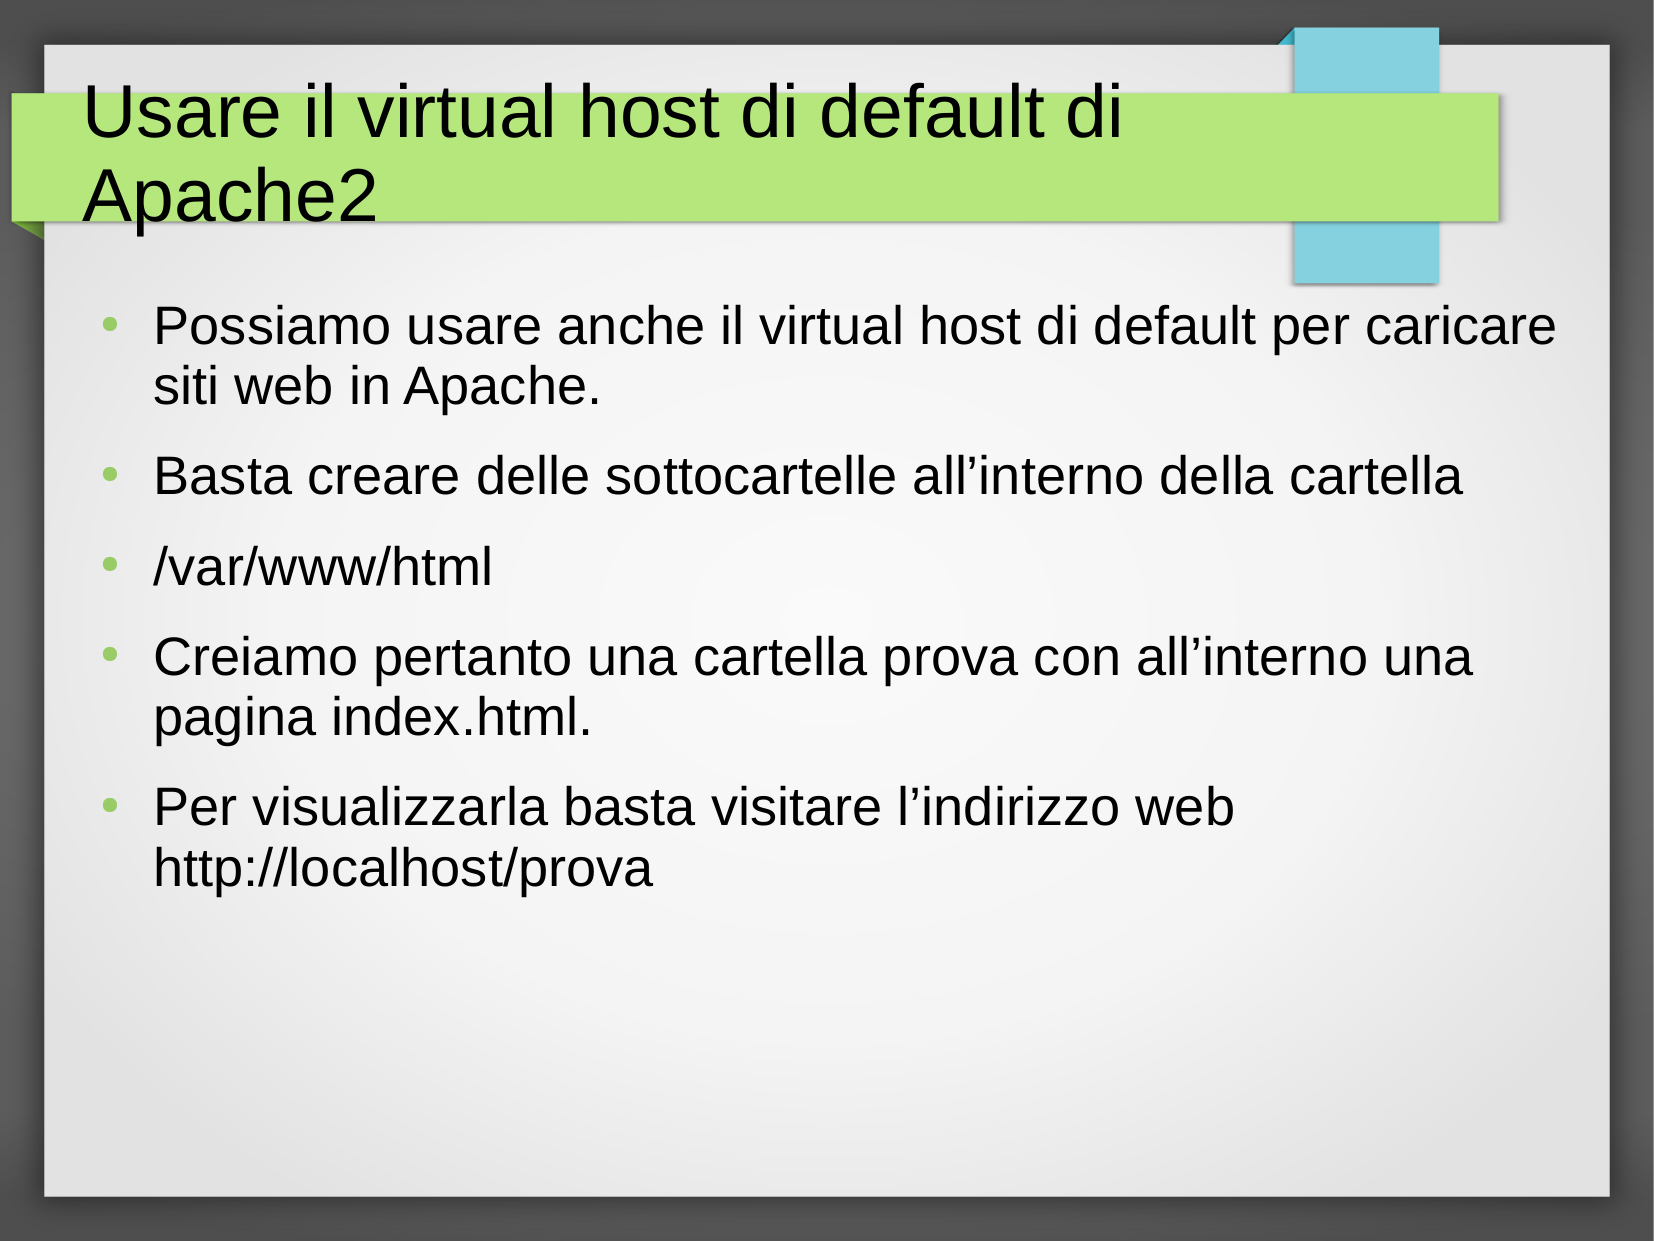

# Usare il virtual host di default di Apache2
Possiamo usare anche il virtual host di default per caricare siti web in Apache.
Basta creare delle sottocartelle all’interno della cartella
/var/www/html
Creiamo pertanto una cartella prova con all’interno una pagina index.html.
Per visualizzarla basta visitare l’indirizzo web http://localhost/prova